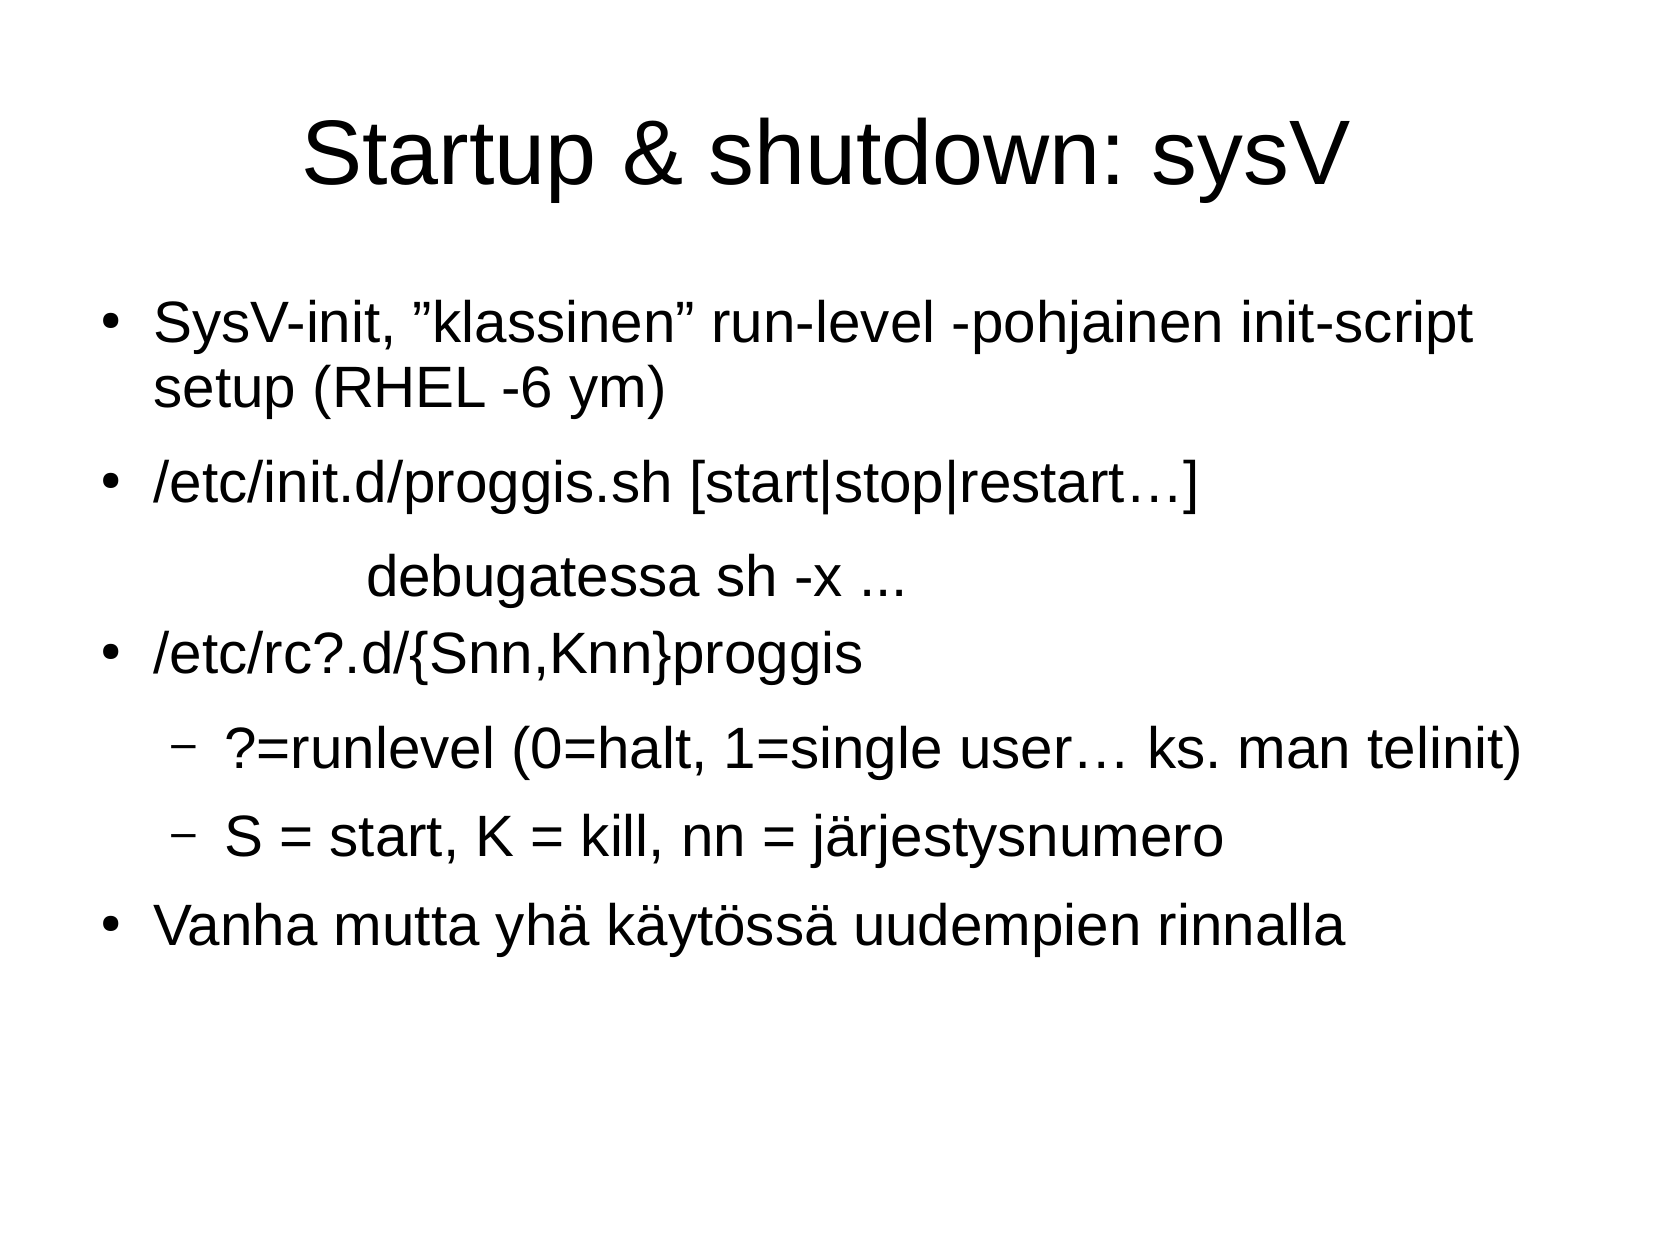

# Startup & shutdown: sysV
SysV-init, ”klassinen” run-level -pohjainen init-script setup (RHEL -6 ym)
/etc/init.d/proggis.sh [start|stop|restart…]
debugatessa sh -x ...
/etc/rc?.d/{Snn,Knn}proggis
?=runlevel (0=halt, 1=single user… ks. man telinit)
S = start, K = kill, nn = järjestysnumero
Vanha mutta yhä käytössä uudempien rinnalla